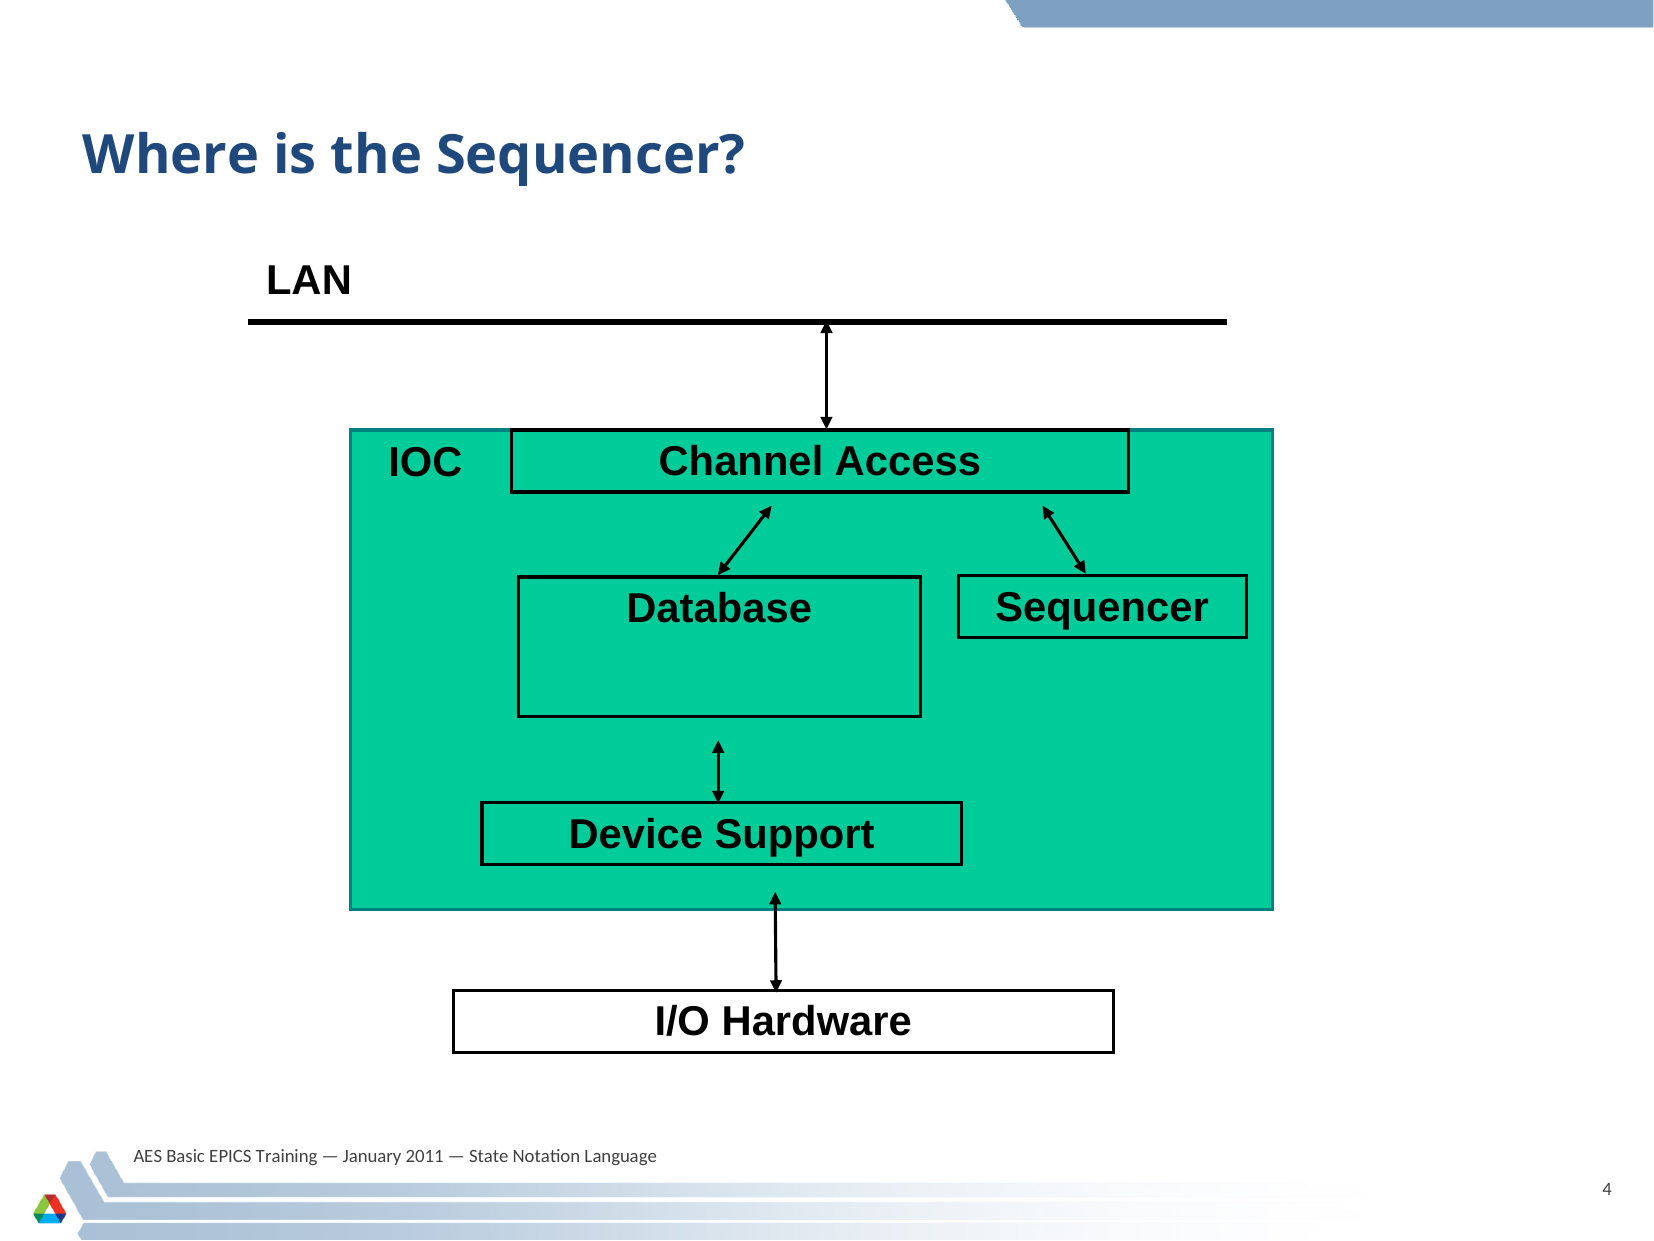

# Where is the Sequencer?
LAN
Channel Access
IOC
Sequencer
Database
Device Support
I/O Hardware
AES Basic EPICS Training — January 2011 — State Notation Language
4